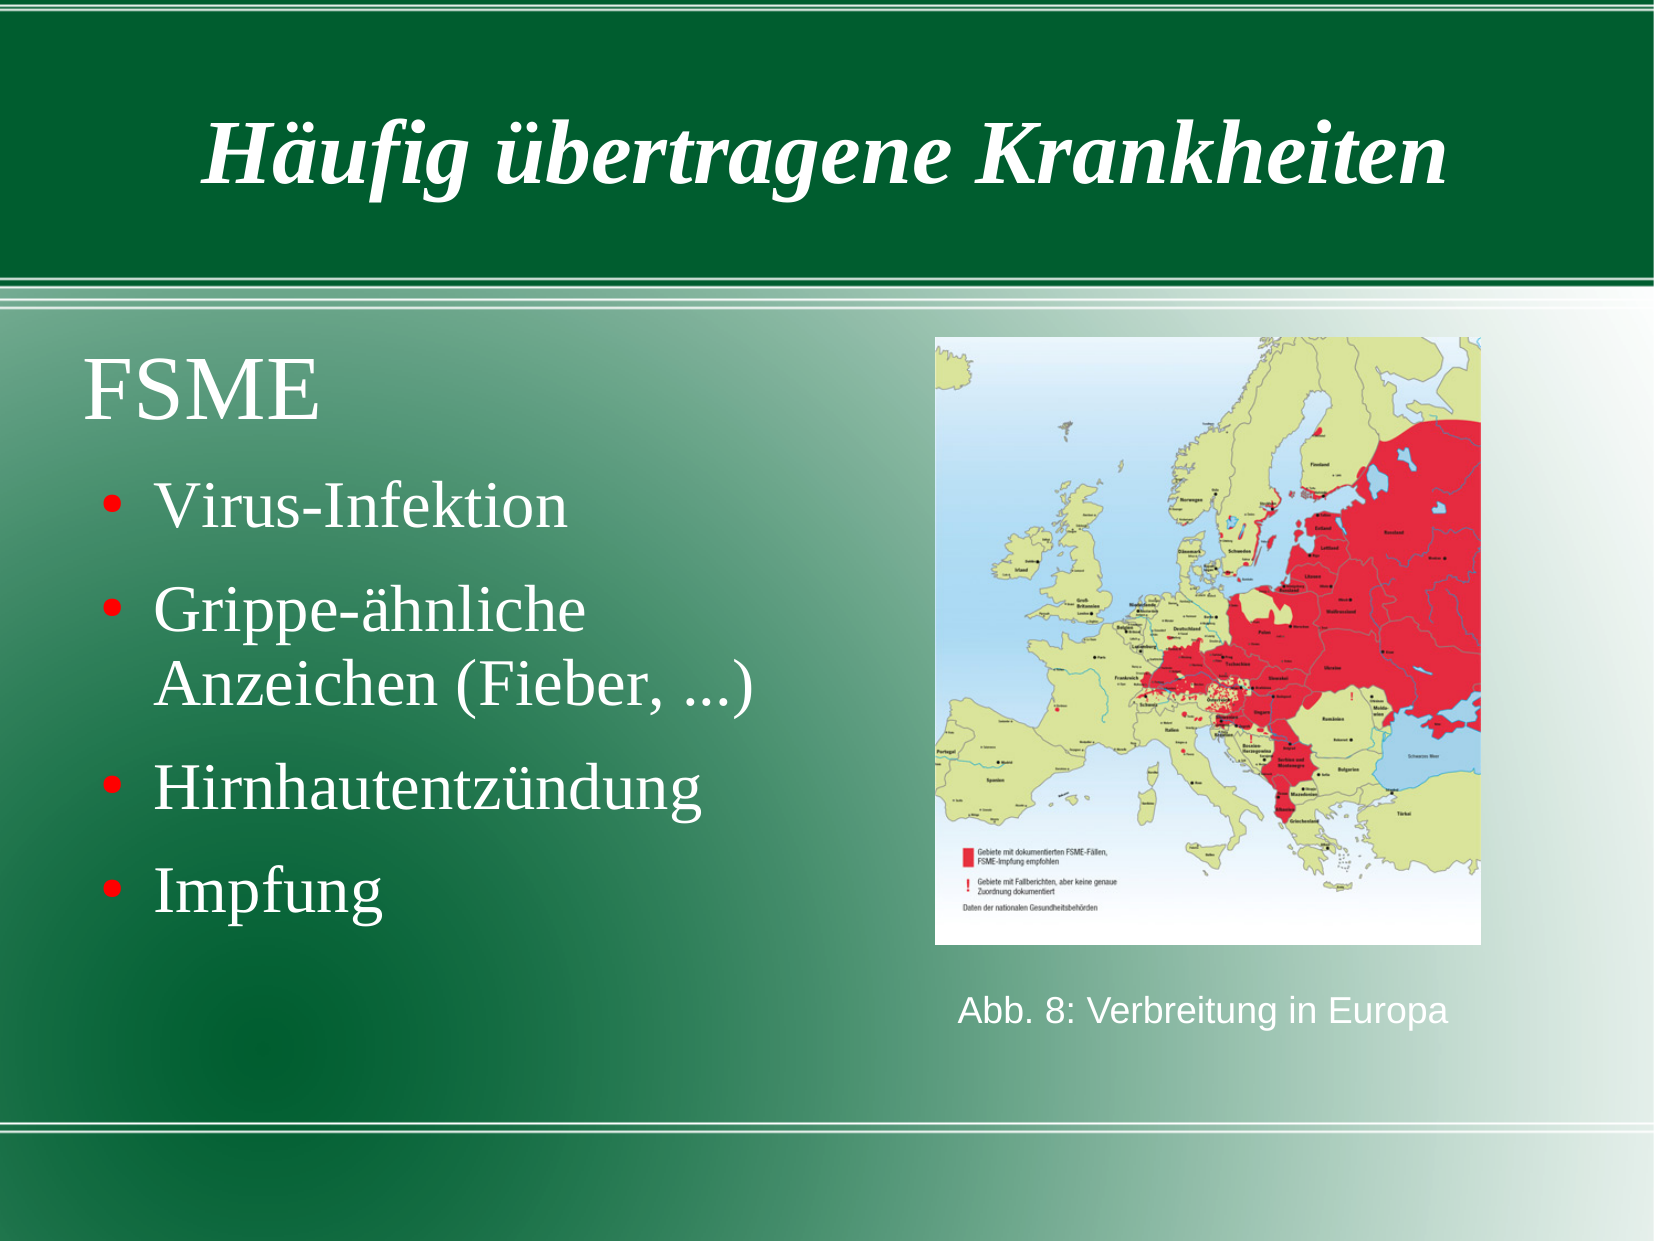

# Häufig übertragene Krankheiten
FSME
Virus-Infektion
Grippe-ähnliche Anzeichen (Fieber, ...)
Hirnhautentzündung
Impfung
Abb. 8: Verbreitung in Europa